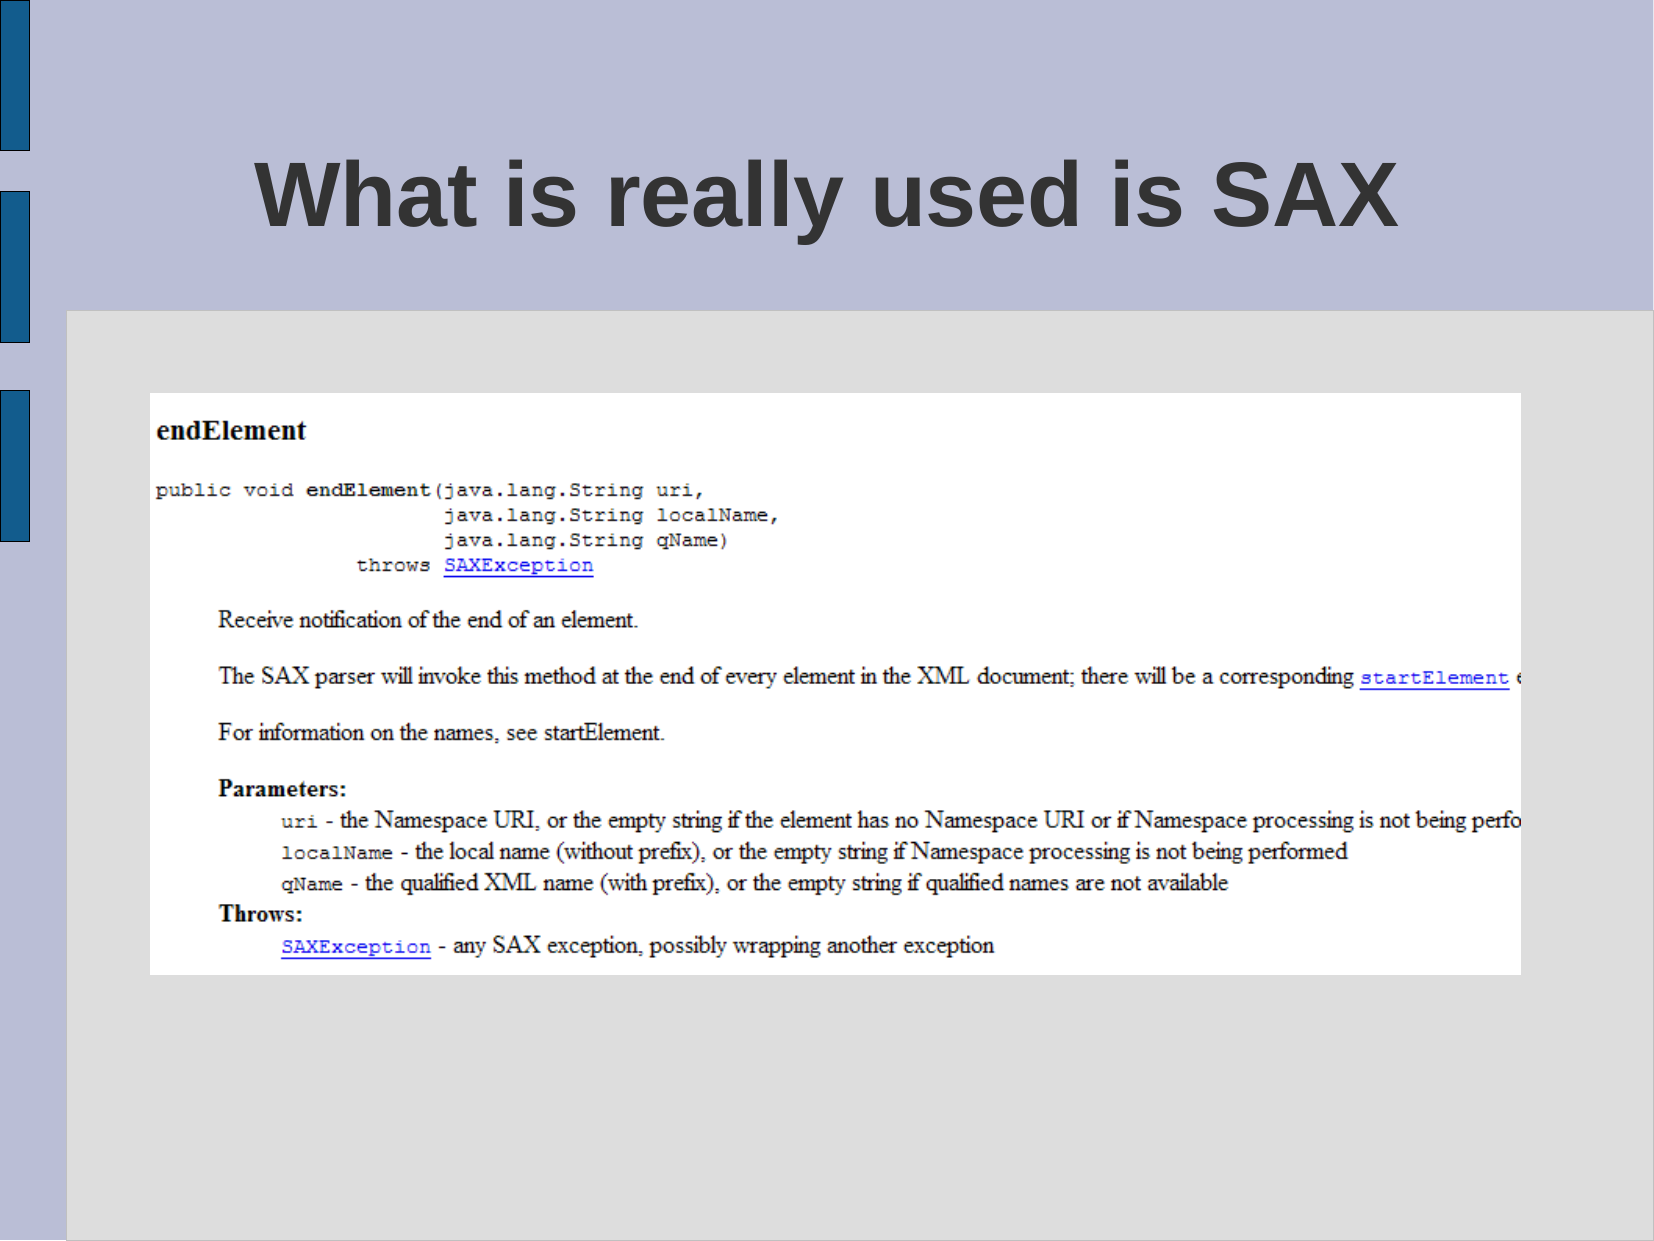

# What is really used is SAX